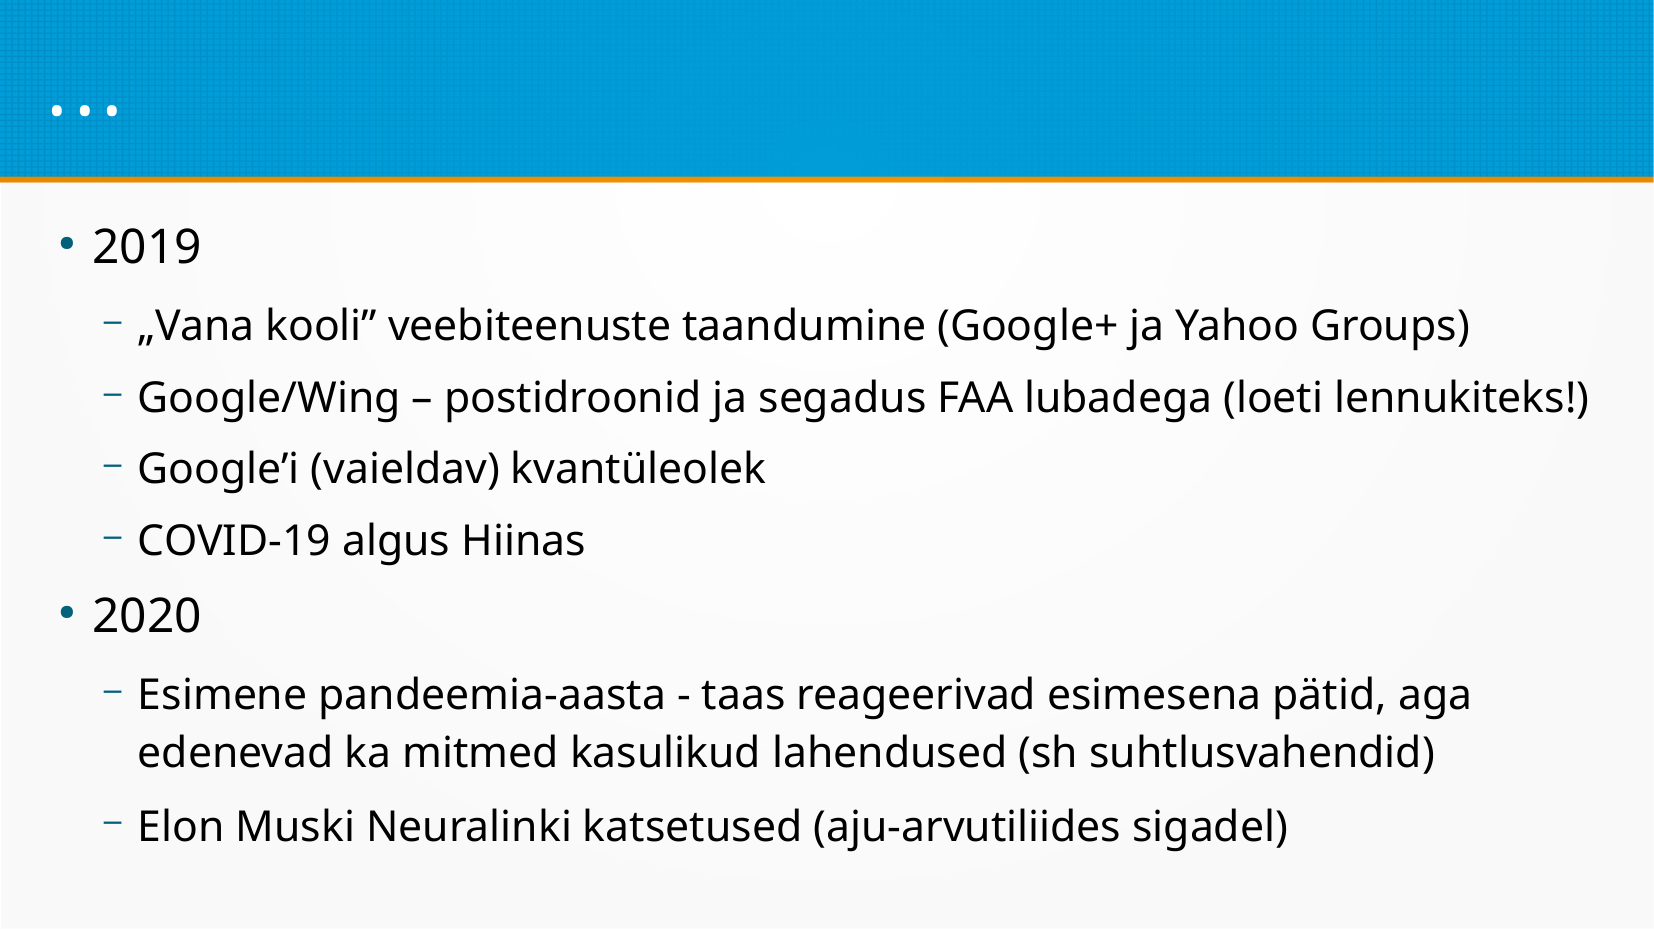

# ...
2019
„Vana kooli” veebiteenuste taandumine (Google+ ja Yahoo Groups)
Google/Wing – postidroonid ja segadus FAA lubadega (loeti lennukiteks!)
Google’i (vaieldav) kvantüleolek
COVID-19 algus Hiinas
2020
Esimene pandeemia-aasta - taas reageerivad esimesena pätid, aga edenevad ka mitmed kasulikud lahendused (sh suhtlusvahendid)
Elon Muski Neuralinki katsetused (aju-arvutiliides sigadel)